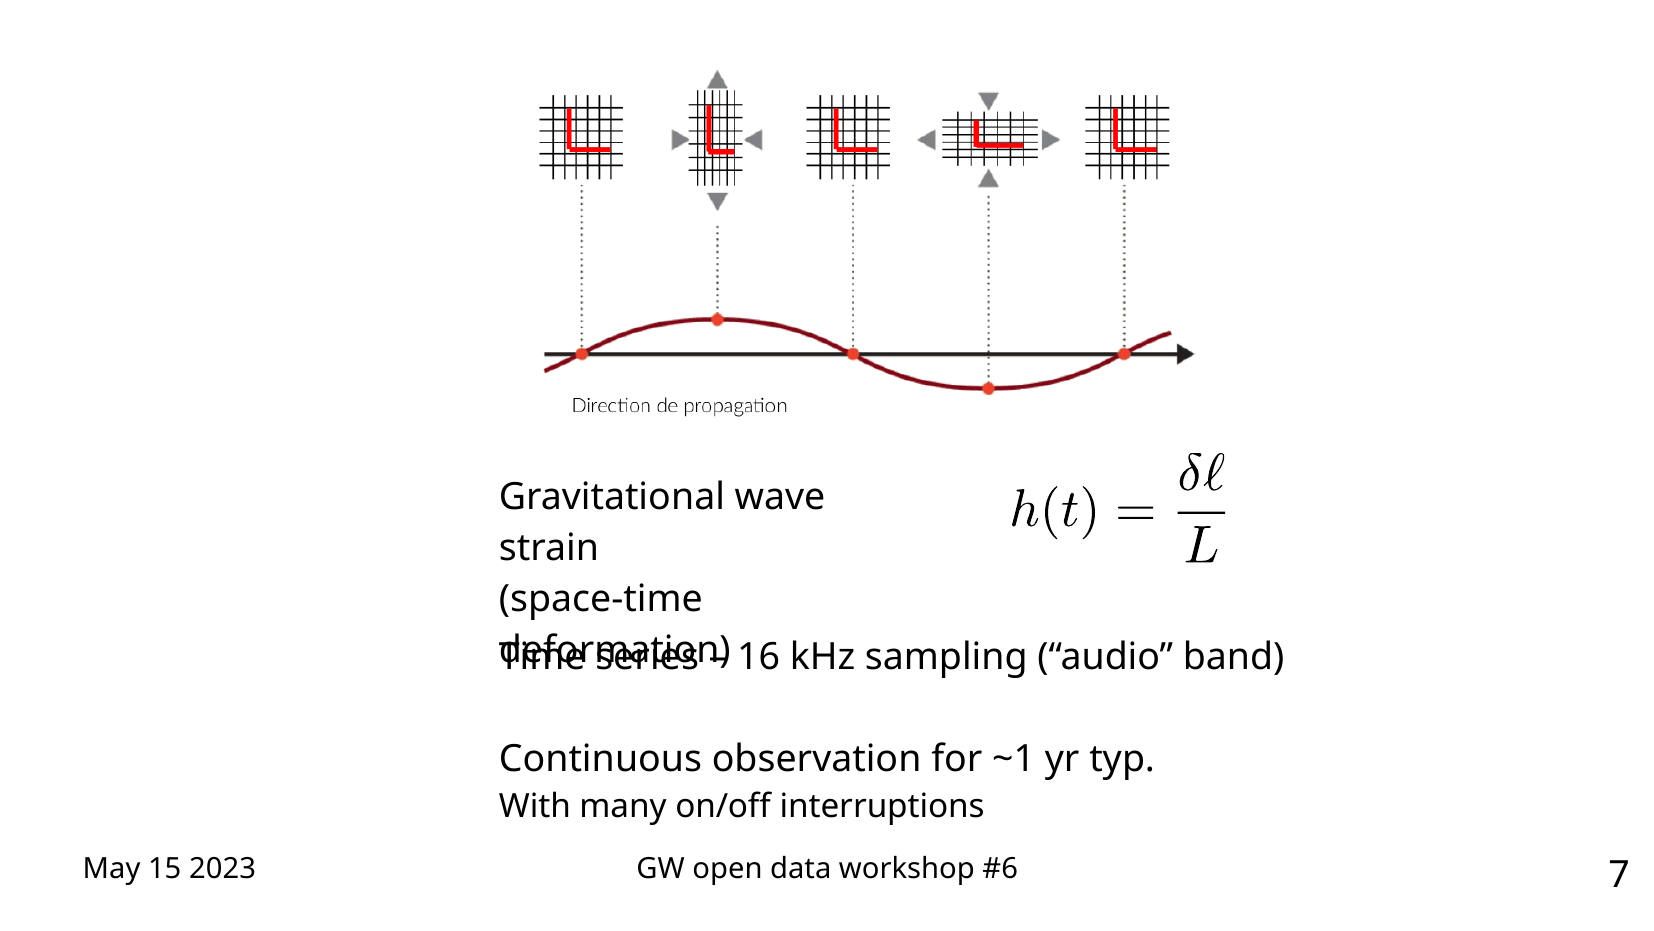

Gravitational wave strain
(space-time deformation)
Time series – 16 kHz sampling (“audio” band)
Continuous observation for ~1 yr typ.
With many on/off interruptions
May 15 2023
GW open data workshop #6
7